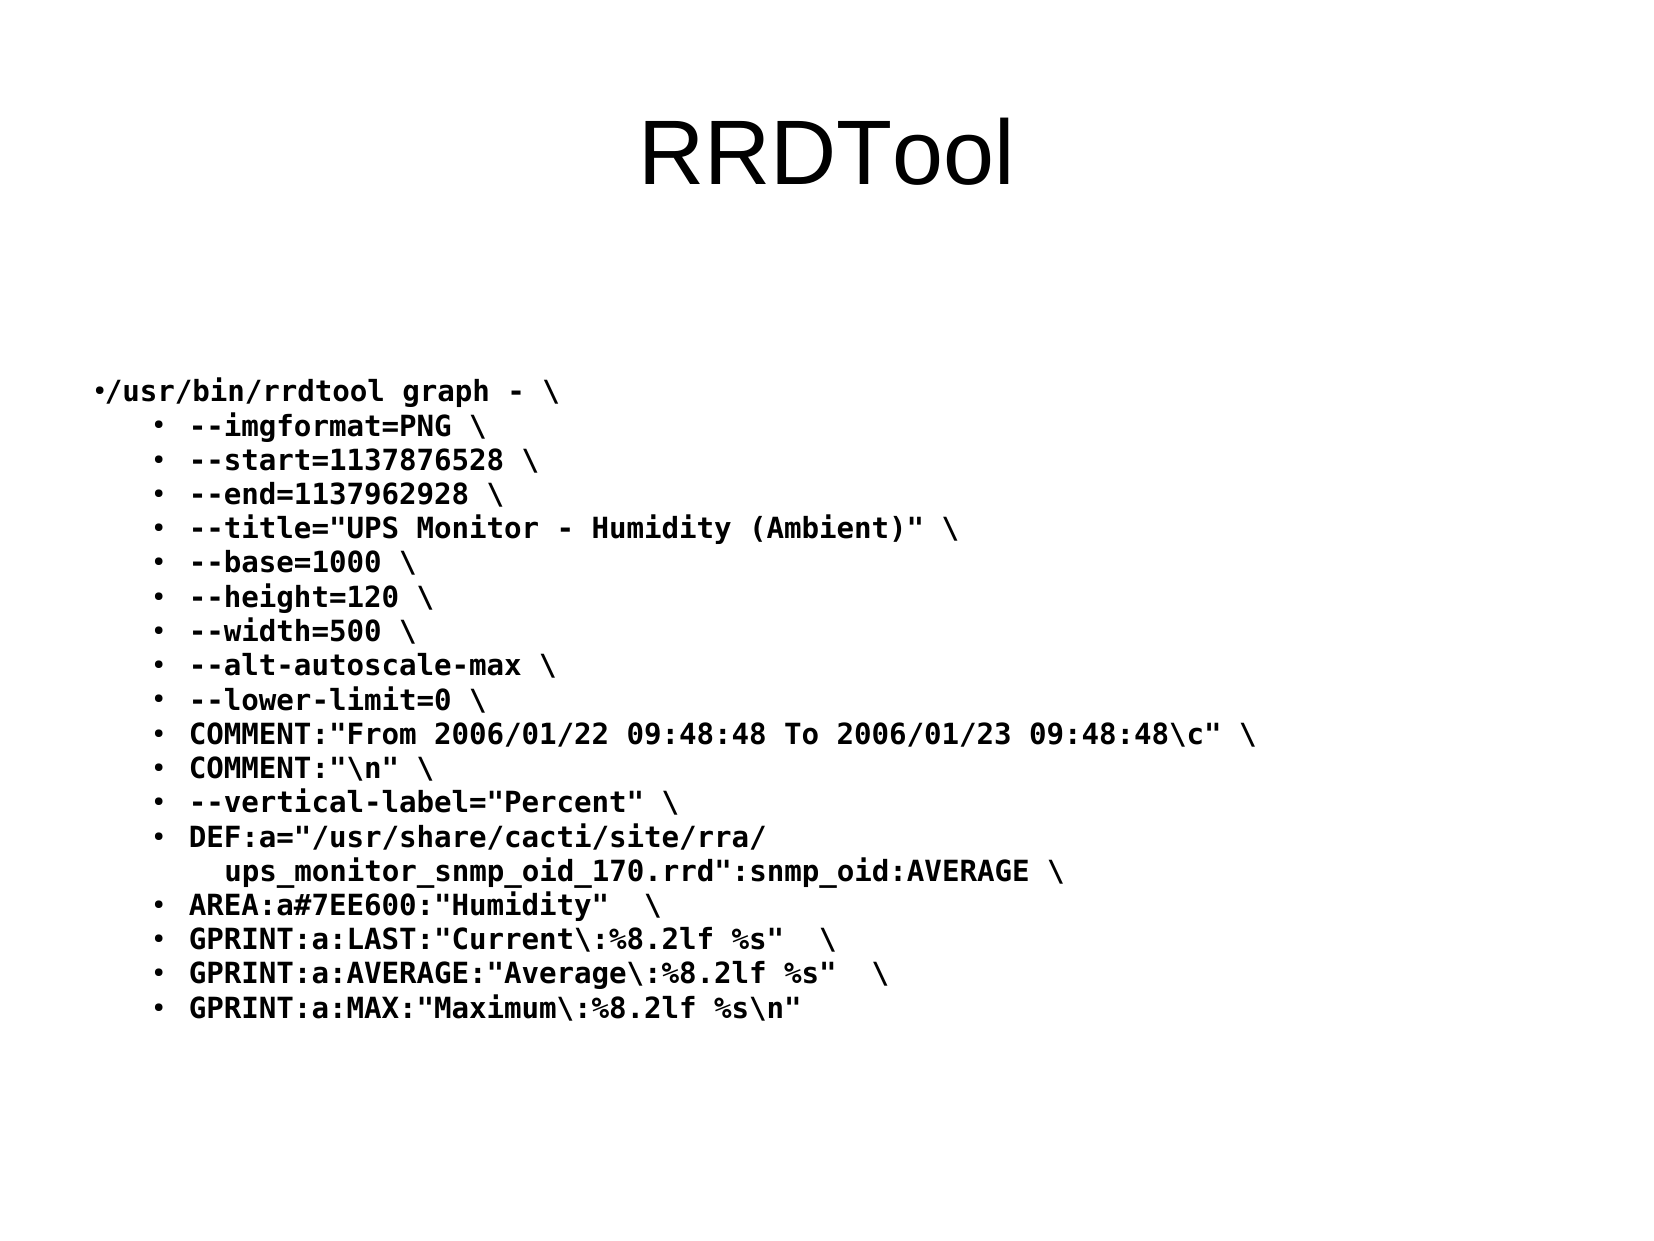

# RRDTool
/usr/bin/rrdtool graph - \
--imgformat=PNG \
--start=1137876528 \
--end=1137962928 \
--title="UPS Monitor - Humidity (Ambient)" \
--base=1000 \
--height=120 \
--width=500 \
--alt-autoscale-max \
--lower-limit=0 \
COMMENT:"From 2006/01/22 09:48:48 To 2006/01/23 09:48:48\c" \
COMMENT:"\n" \
--vertical-label="Percent" \
DEF:a="/usr/share/cacti/site/rra/ups_monitor_snmp_oid_170.rrd":snmp_oid:AVERAGE \
AREA:a#7EE600:"Humidity" \
GPRINT:a:LAST:"Current\:%8.2lf %s" \
GPRINT:a:AVERAGE:"Average\:%8.2lf %s" \
GPRINT:a:MAX:"Maximum\:%8.2lf %s\n"